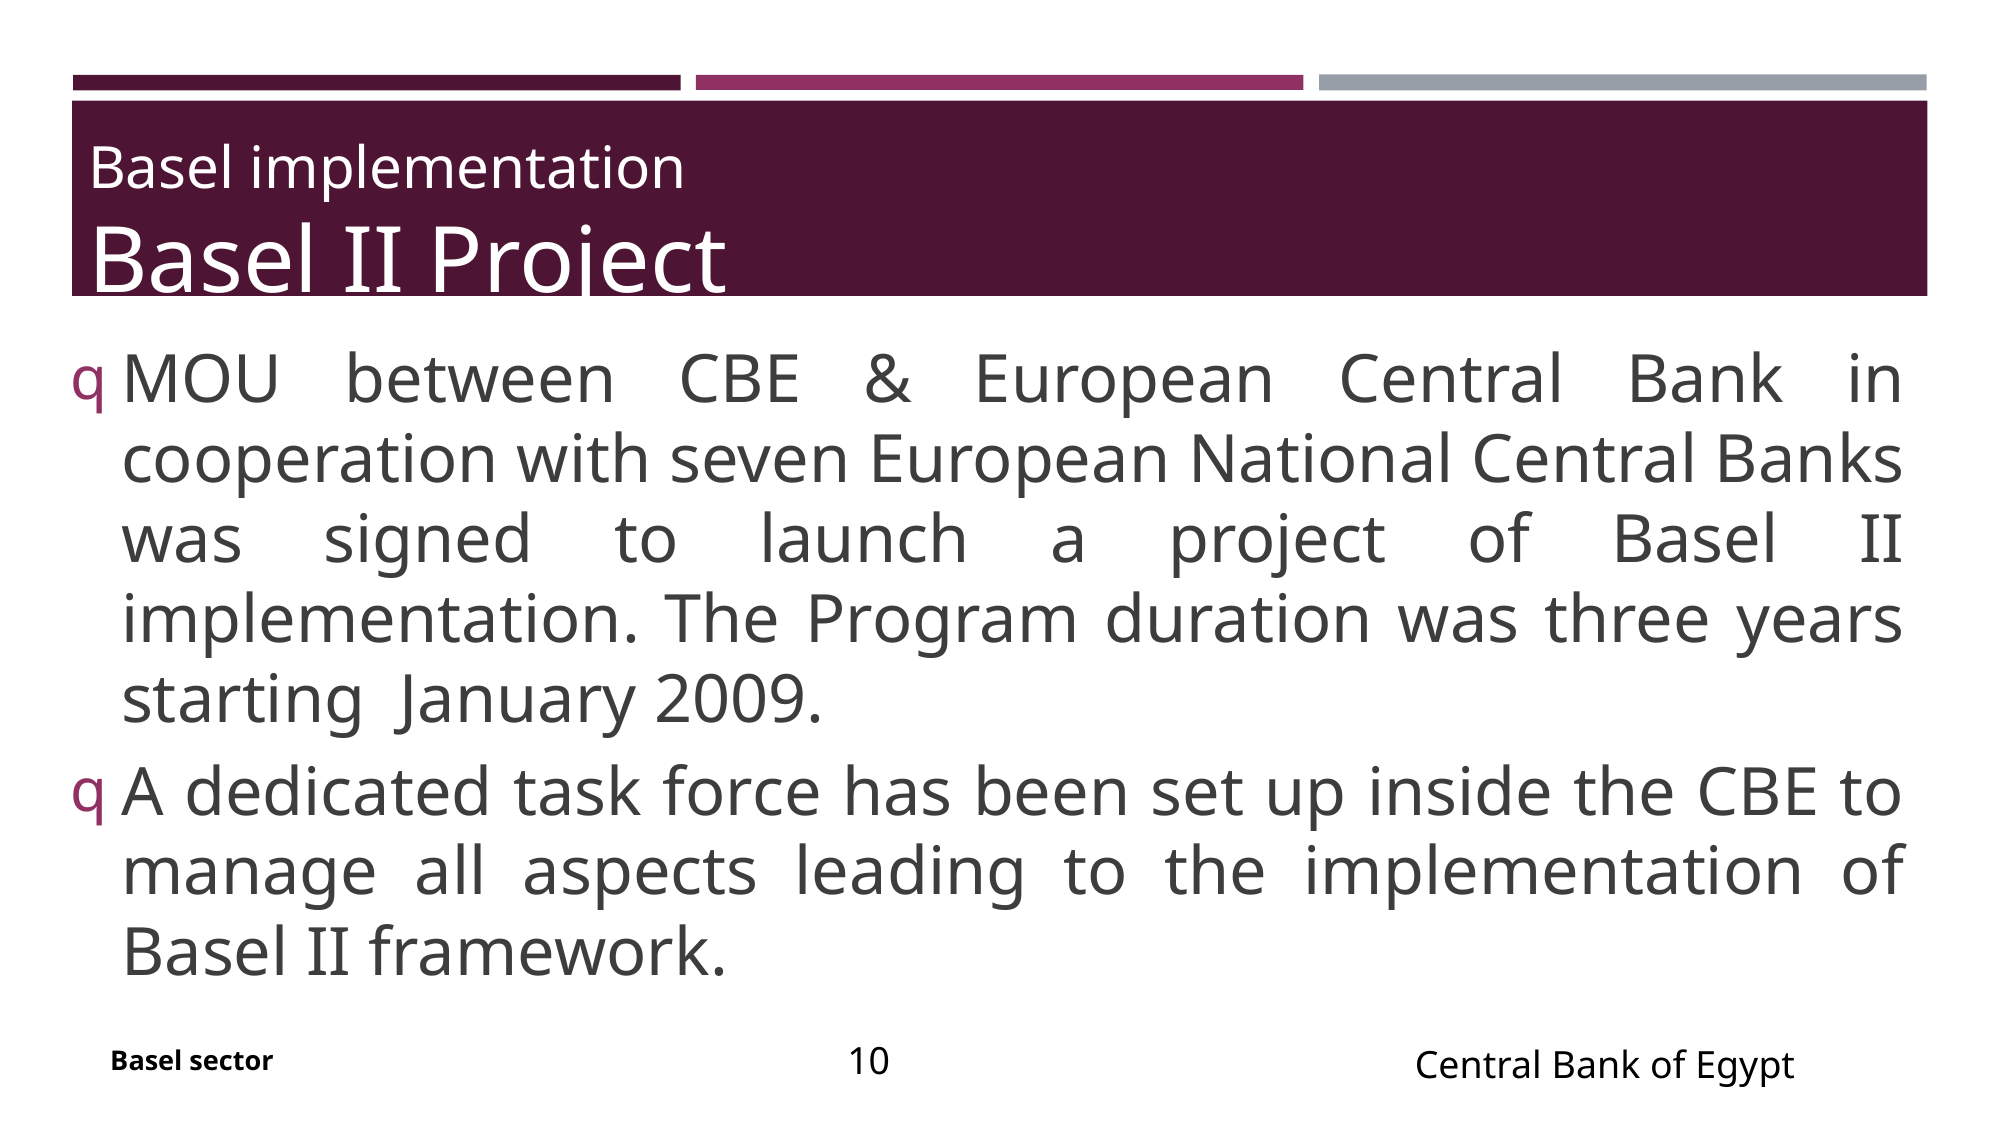

# Basel implementation Basel II Project
MOU between CBE & European Central Bank in cooperation with seven European National Central Banks was signed to launch a project of Basel II implementation. The Program duration was three years starting January 2009.
A dedicated task force has been set up inside the CBE to manage all aspects leading to the implementation of Basel II framework.
Central Bank of Egypt